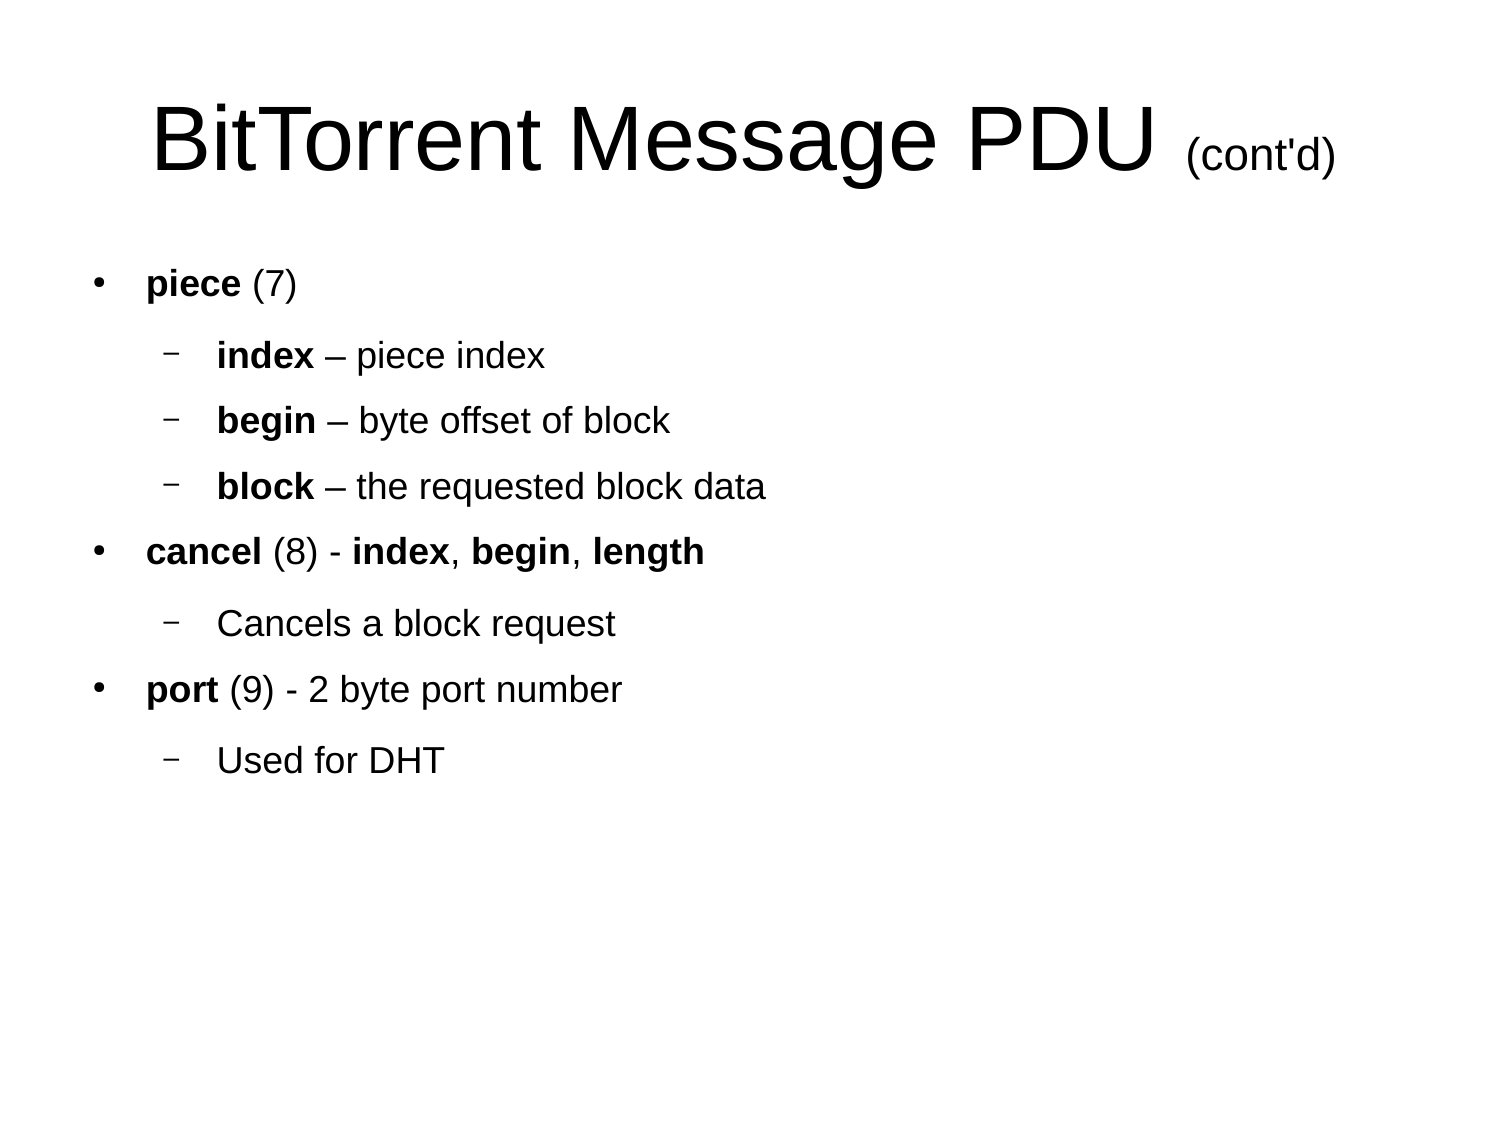

# BitTorrent Message PDU (cont'd)
piece (7)
index – piece index
begin – byte offset of block
block – the requested block data
cancel (8) - index, begin, length
Cancels a block request
port (9) - 2 byte port number
Used for DHT